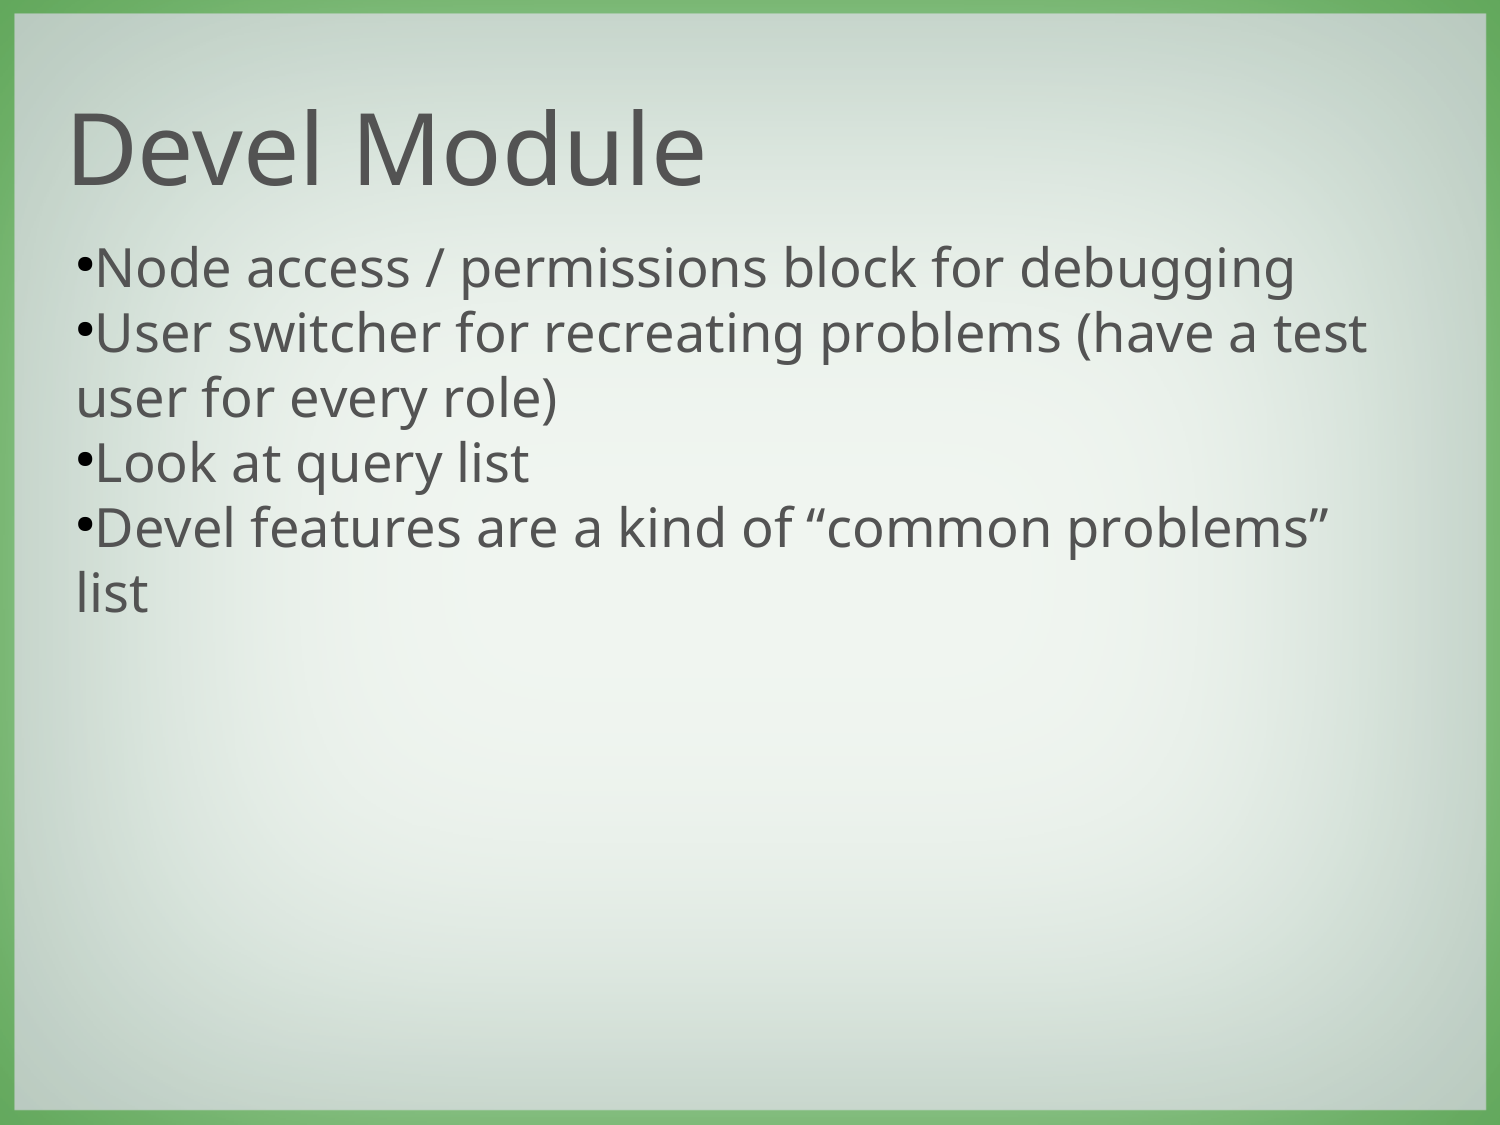

# Devel Module
Node access / permissions block for debugging
User switcher for recreating problems (have a test user for every role)
Look at query list
Devel features are a kind of “common problems” list